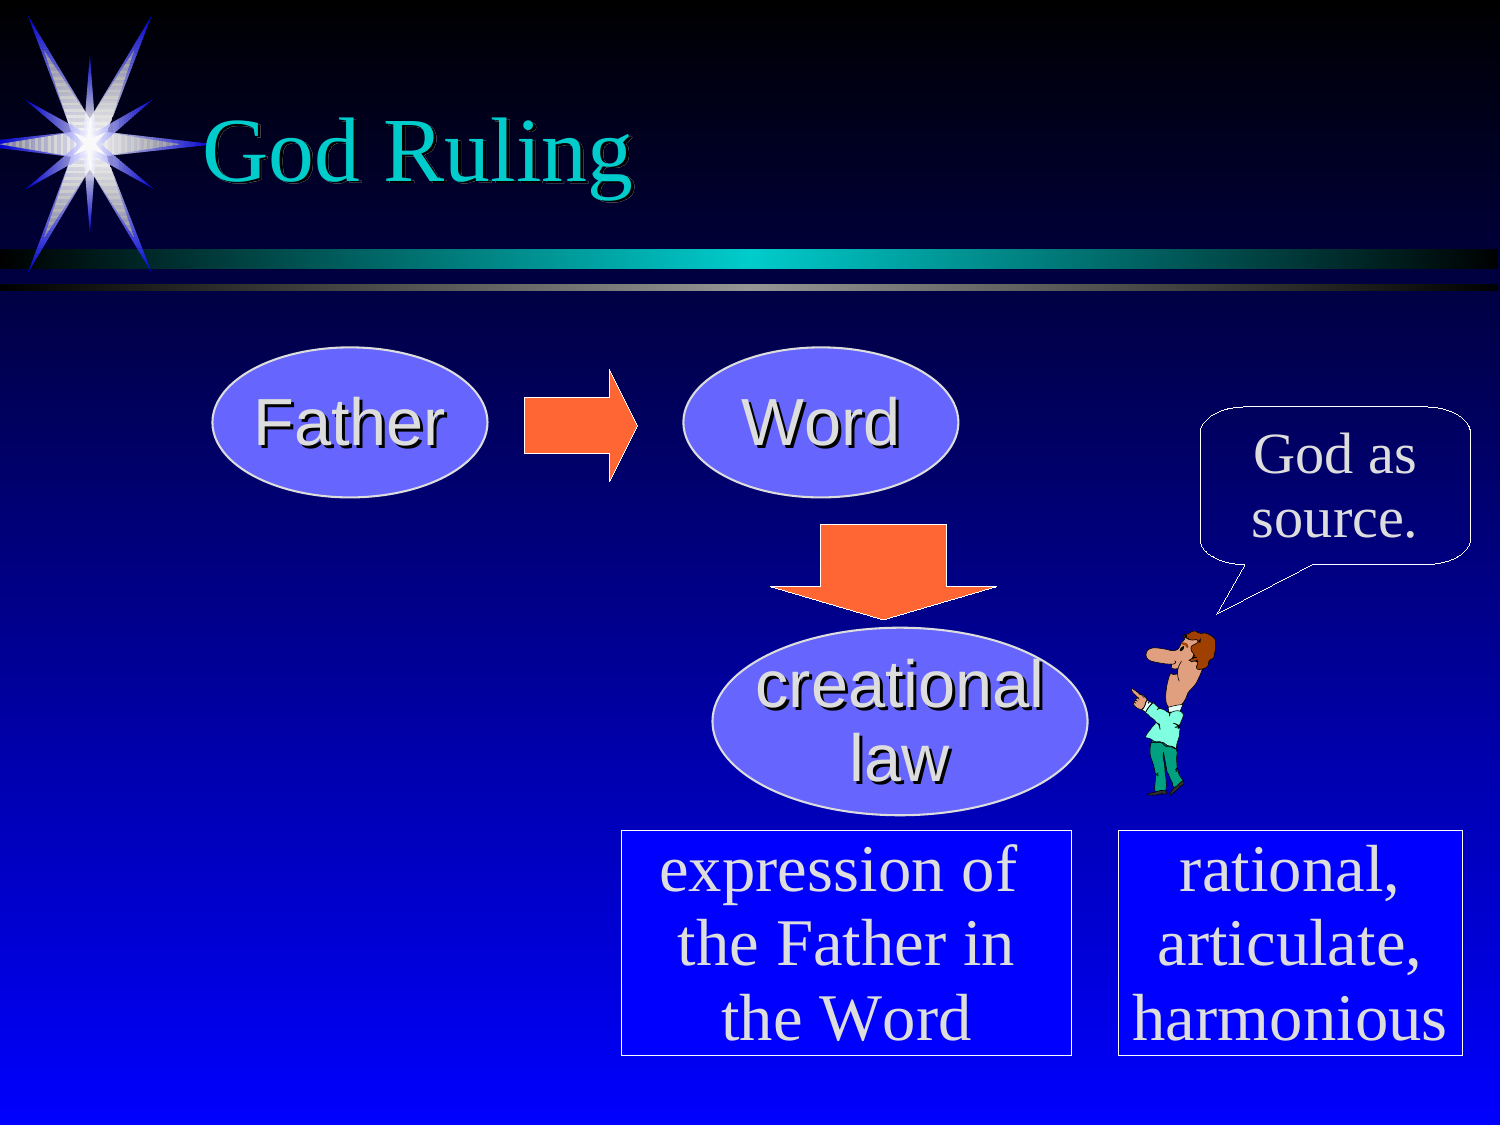

# God Ruling
Father
Word
God as
source.
creational
law
expression of
the Father in
the Word
rational,
articulate,
harmonious